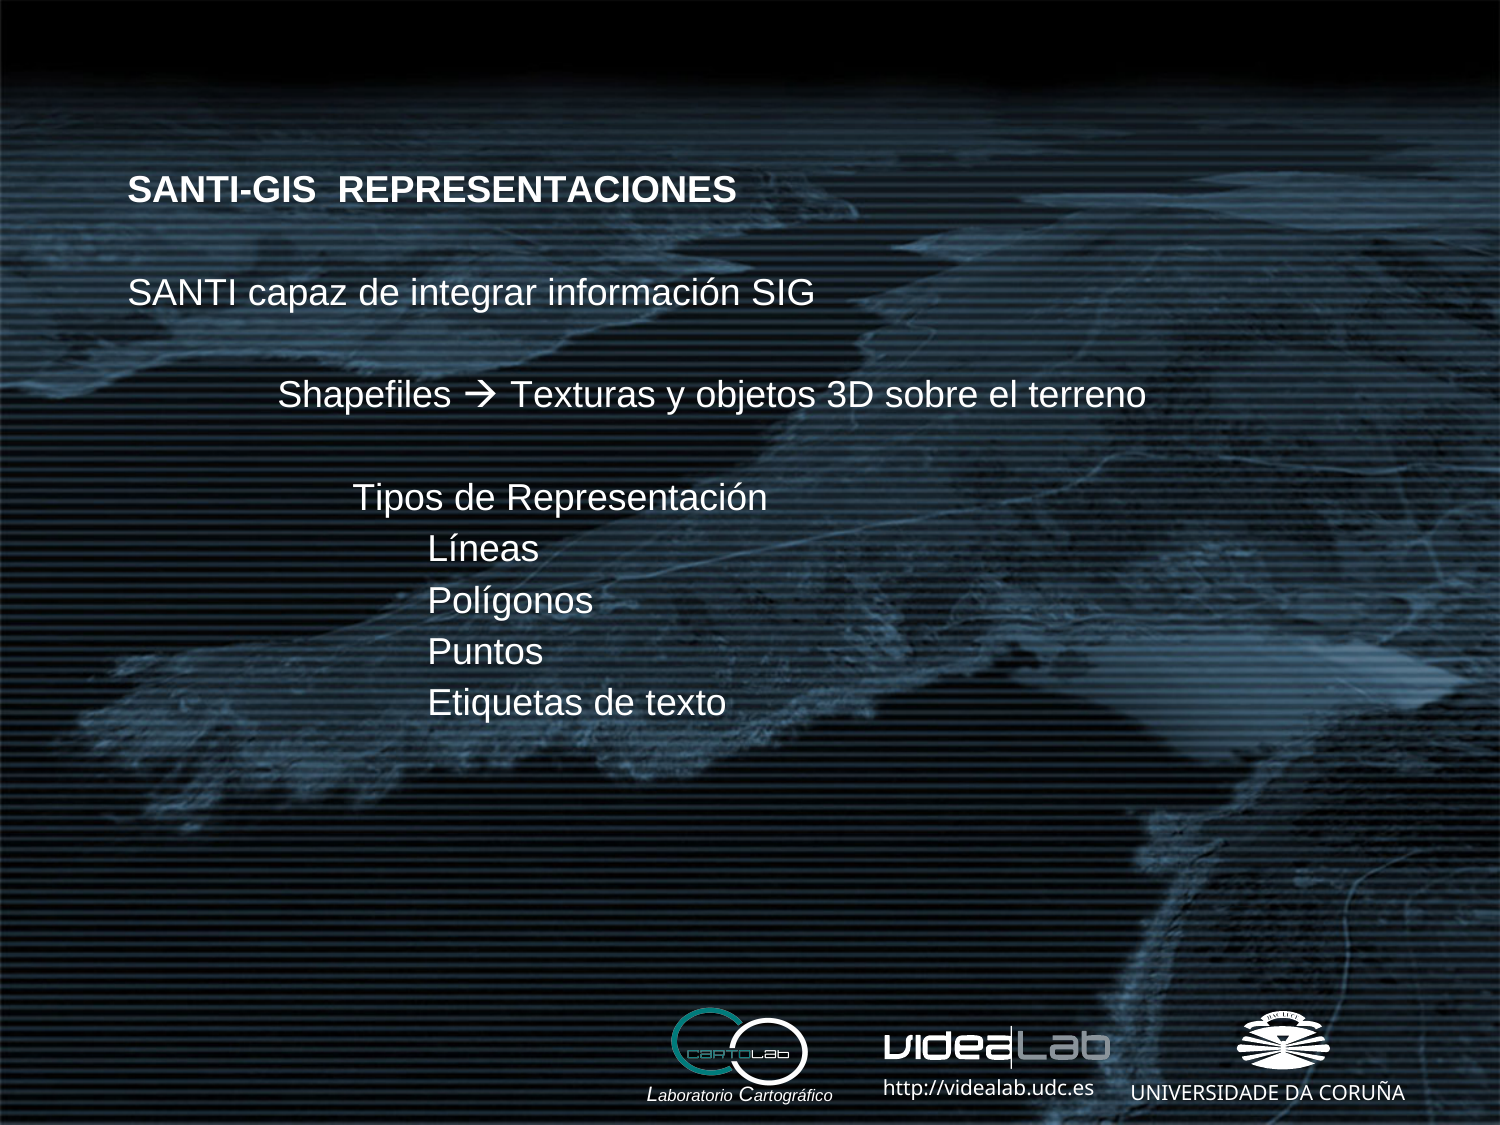

# SANTI-GIS REPRESENTACIONES
SANTI capaz de integrar información SIG
Shapefiles  Texturas y objetos 3D sobre el terreno
Tipos de Representación
Líneas
Polígonos
Puntos
Etiquetas de texto